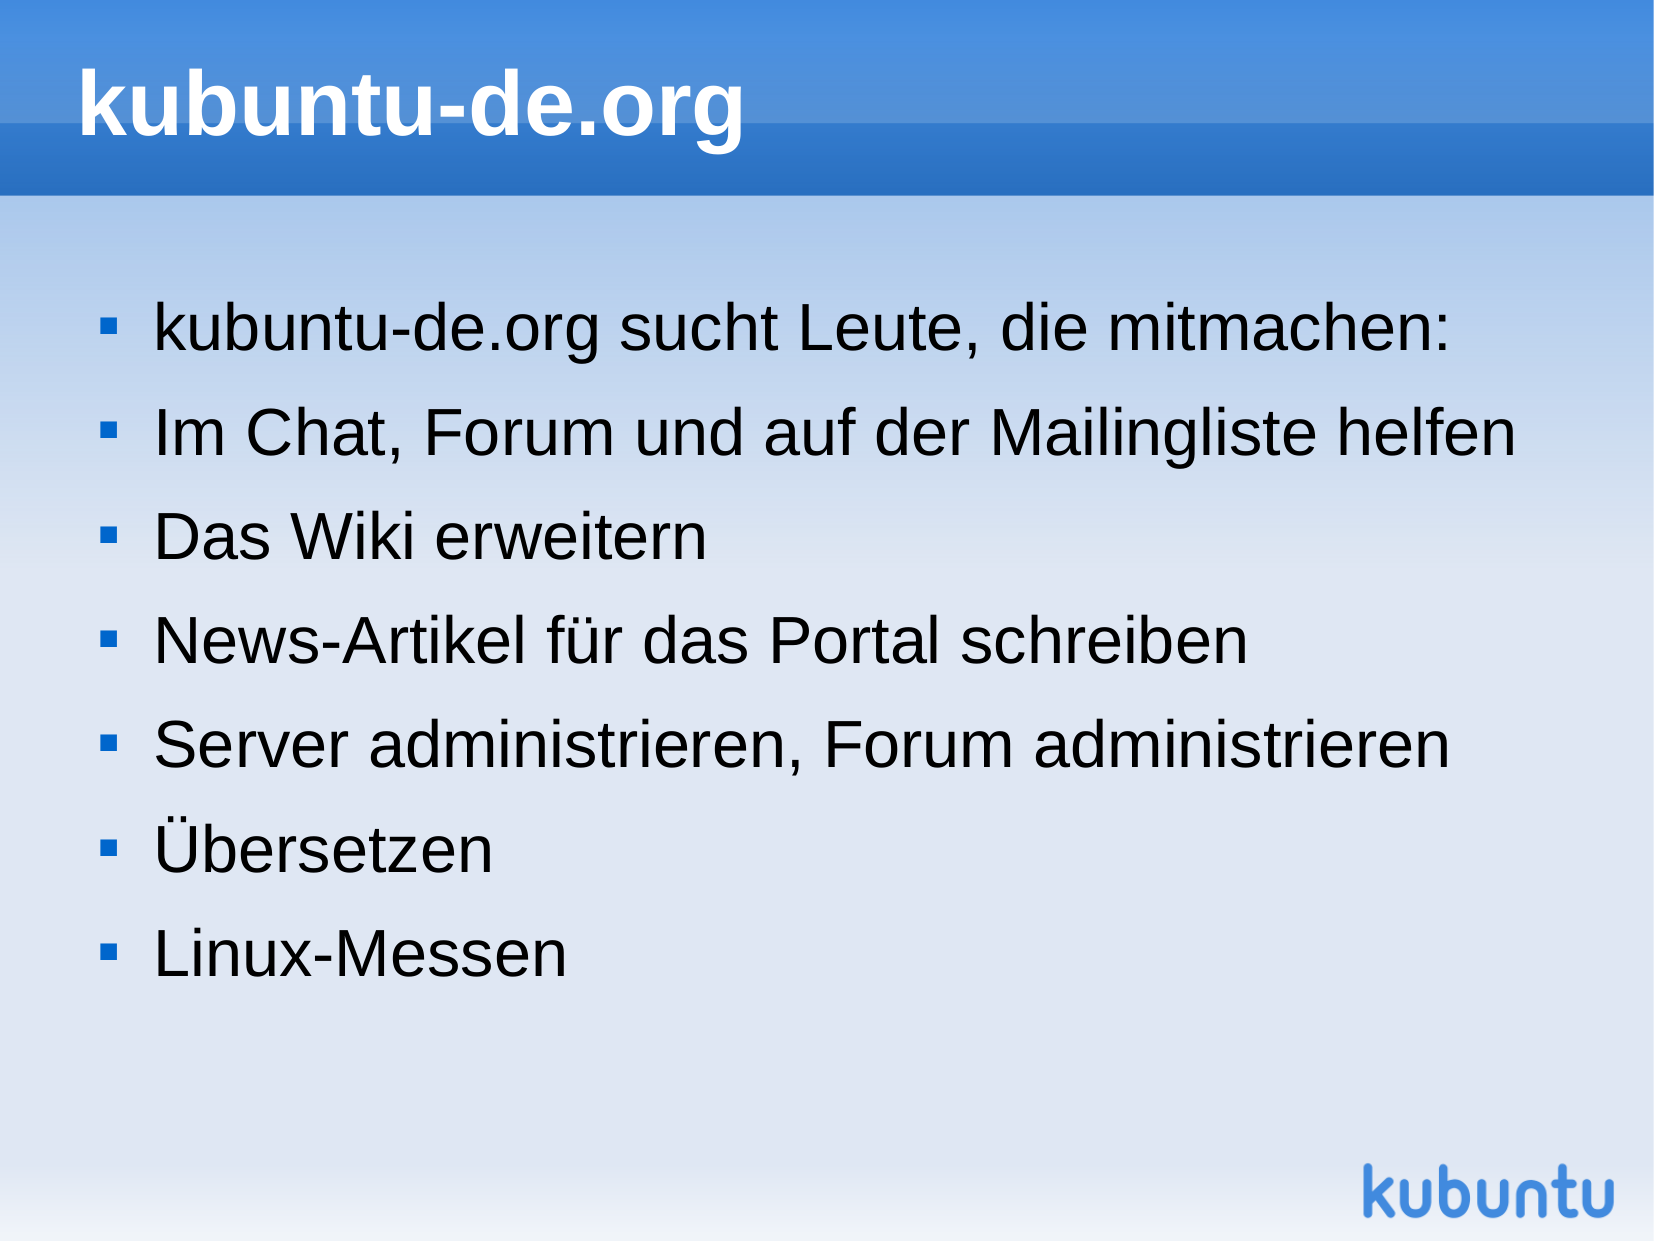

# kubuntu-de.org
kubuntu-de.org sucht Leute, die mitmachen:
Im Chat, Forum und auf der Mailingliste helfen
Das Wiki erweitern
News-Artikel für das Portal schreiben
Server administrieren, Forum administrieren
Übersetzen
Linux-Messen